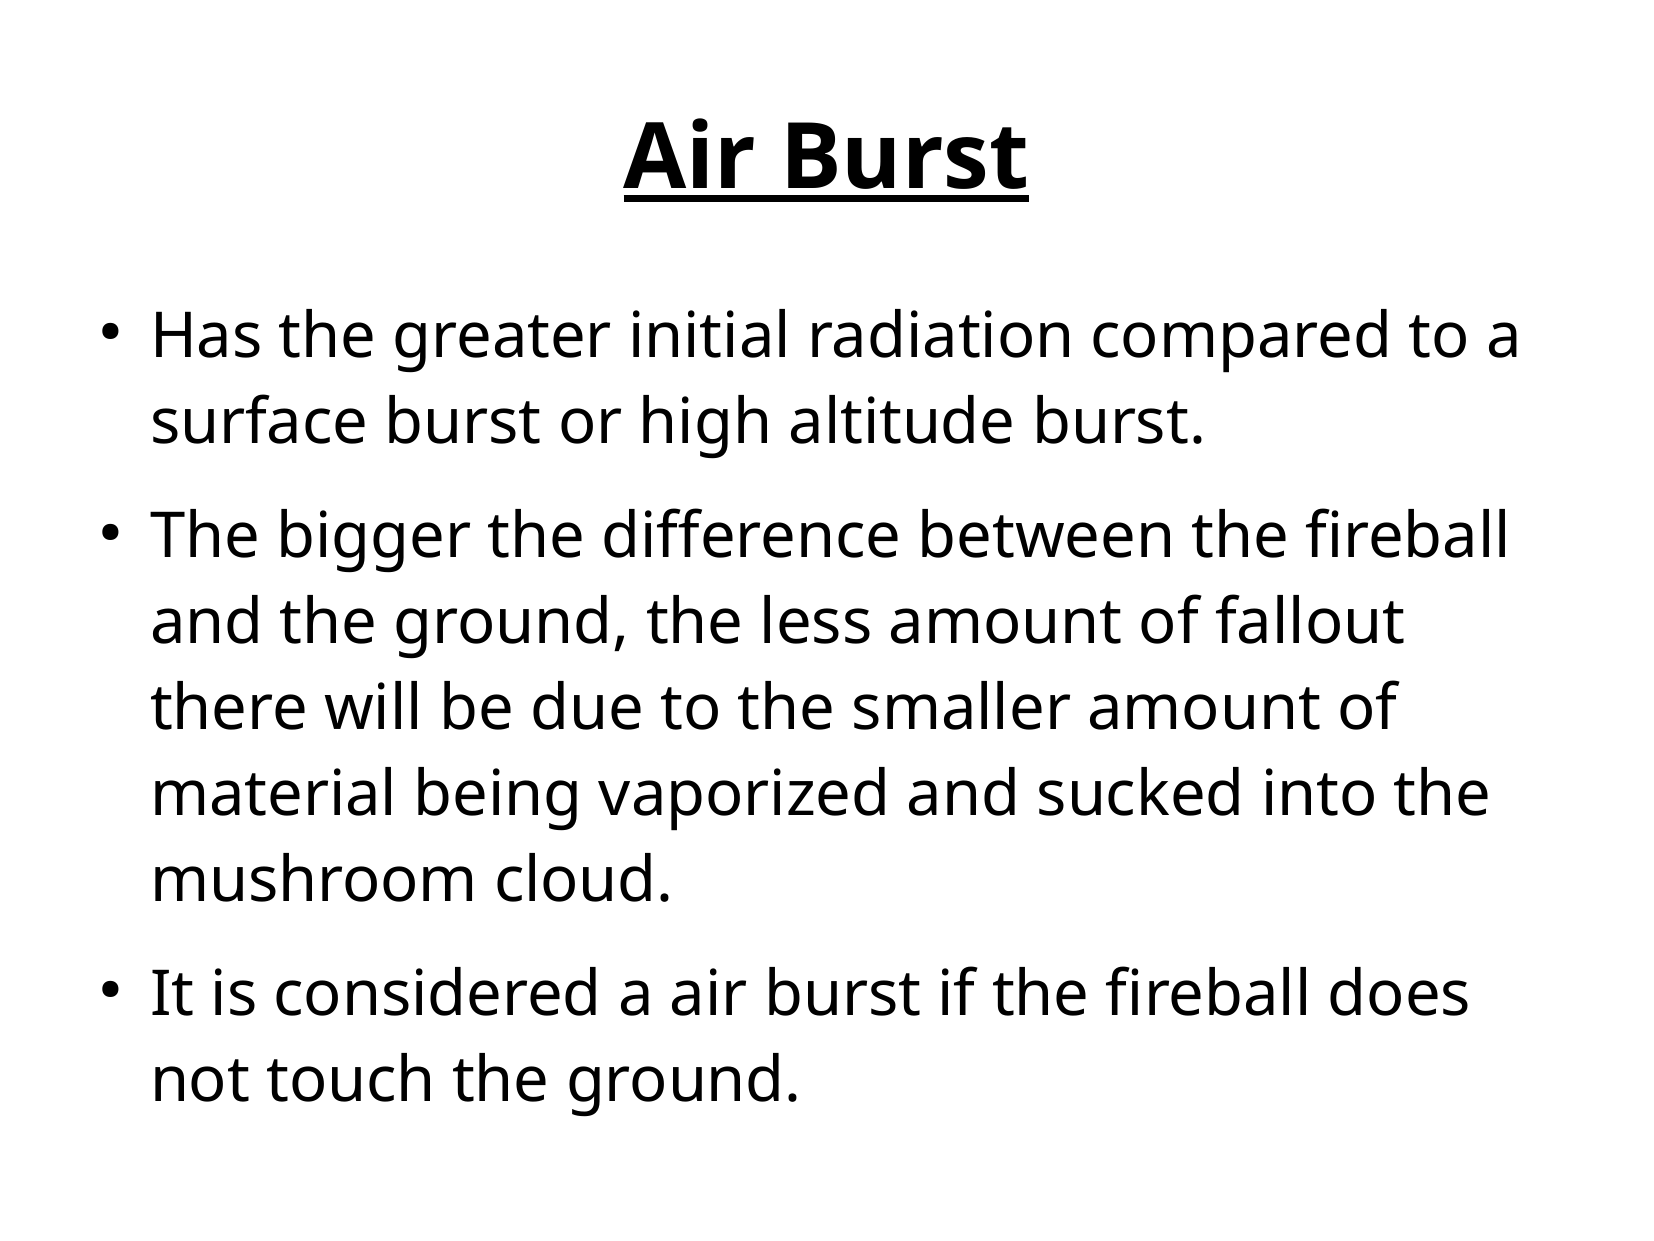

# Air Burst
Has the greater initial radiation compared to a surface burst or high altitude burst.
The bigger the difference between the fireball and the ground, the less amount of fallout there will be due to the smaller amount of material being vaporized and sucked into the mushroom cloud.
It is considered a air burst if the fireball does not touch the ground.